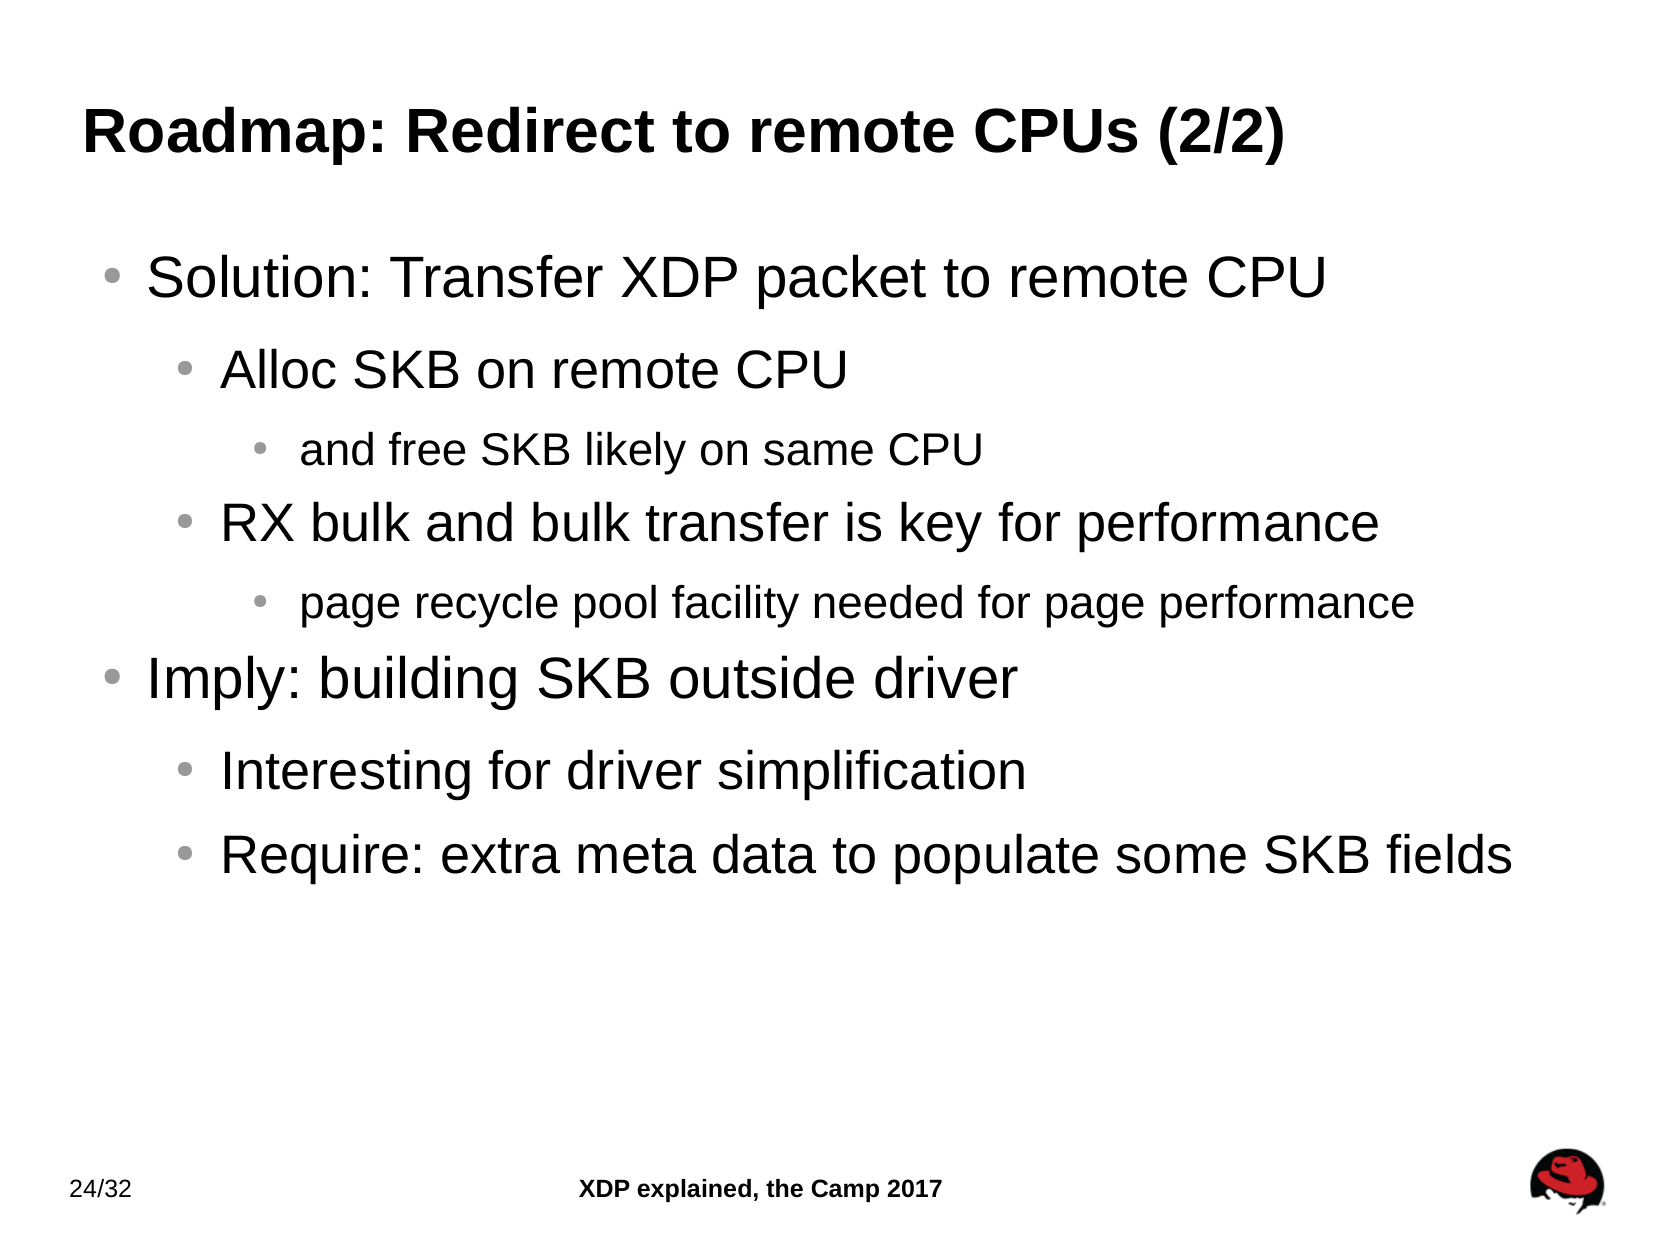

# Roadmap: Redirect to remote CPUs (2/2)
Solution: Transfer XDP packet to remote CPU
Alloc SKB on remote CPU
and free SKB likely on same CPU
RX bulk and bulk transfer is key for performance
page recycle pool facility needed for page performance
Imply: building SKB outside driver
Interesting for driver simplification
Require: extra meta data to populate some SKB fields